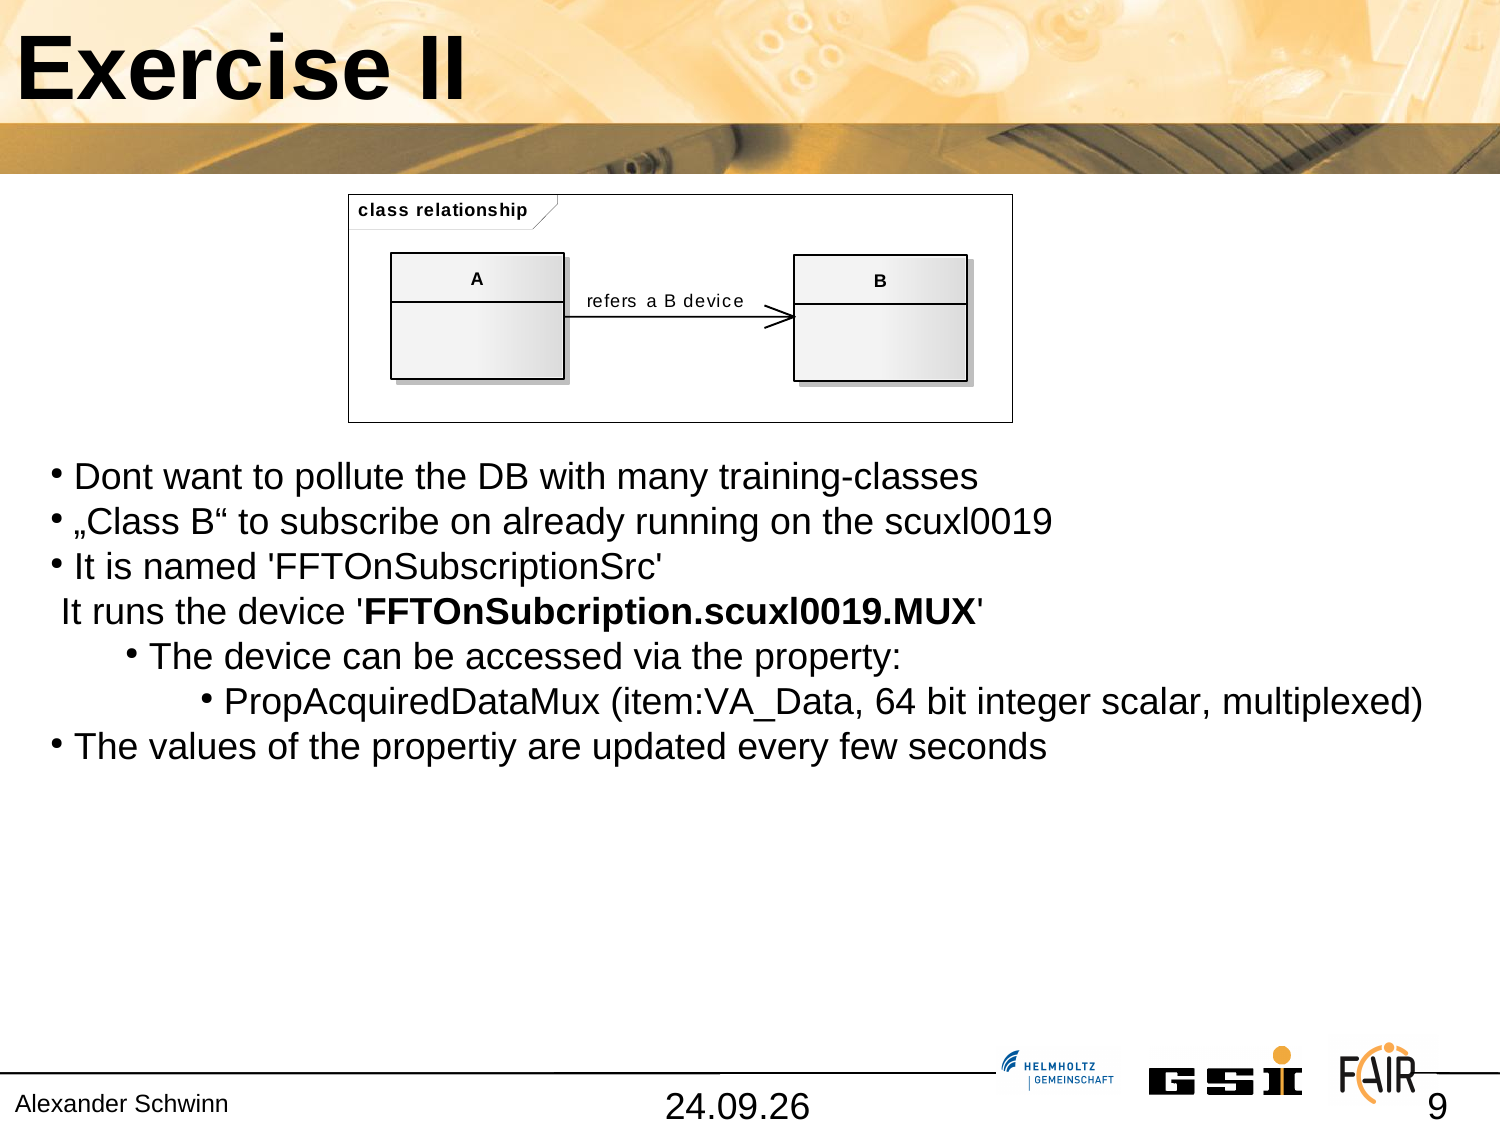

# Exercise II
 Dont want to pollute the DB with many training-classes
 „Class B“ to subscribe on already running on the scuxl0019
 It is named 'FFTOnSubscriptionSrc'
 It runs the device 'FFTOnSubcription.scuxl0019.MUX'
 The device can be accessed via the property:
 PropAcquiredDataMux (item:VA_Data, 64 bit integer scalar, multiplexed)
 The values of the propertiy are updated every few seconds
9